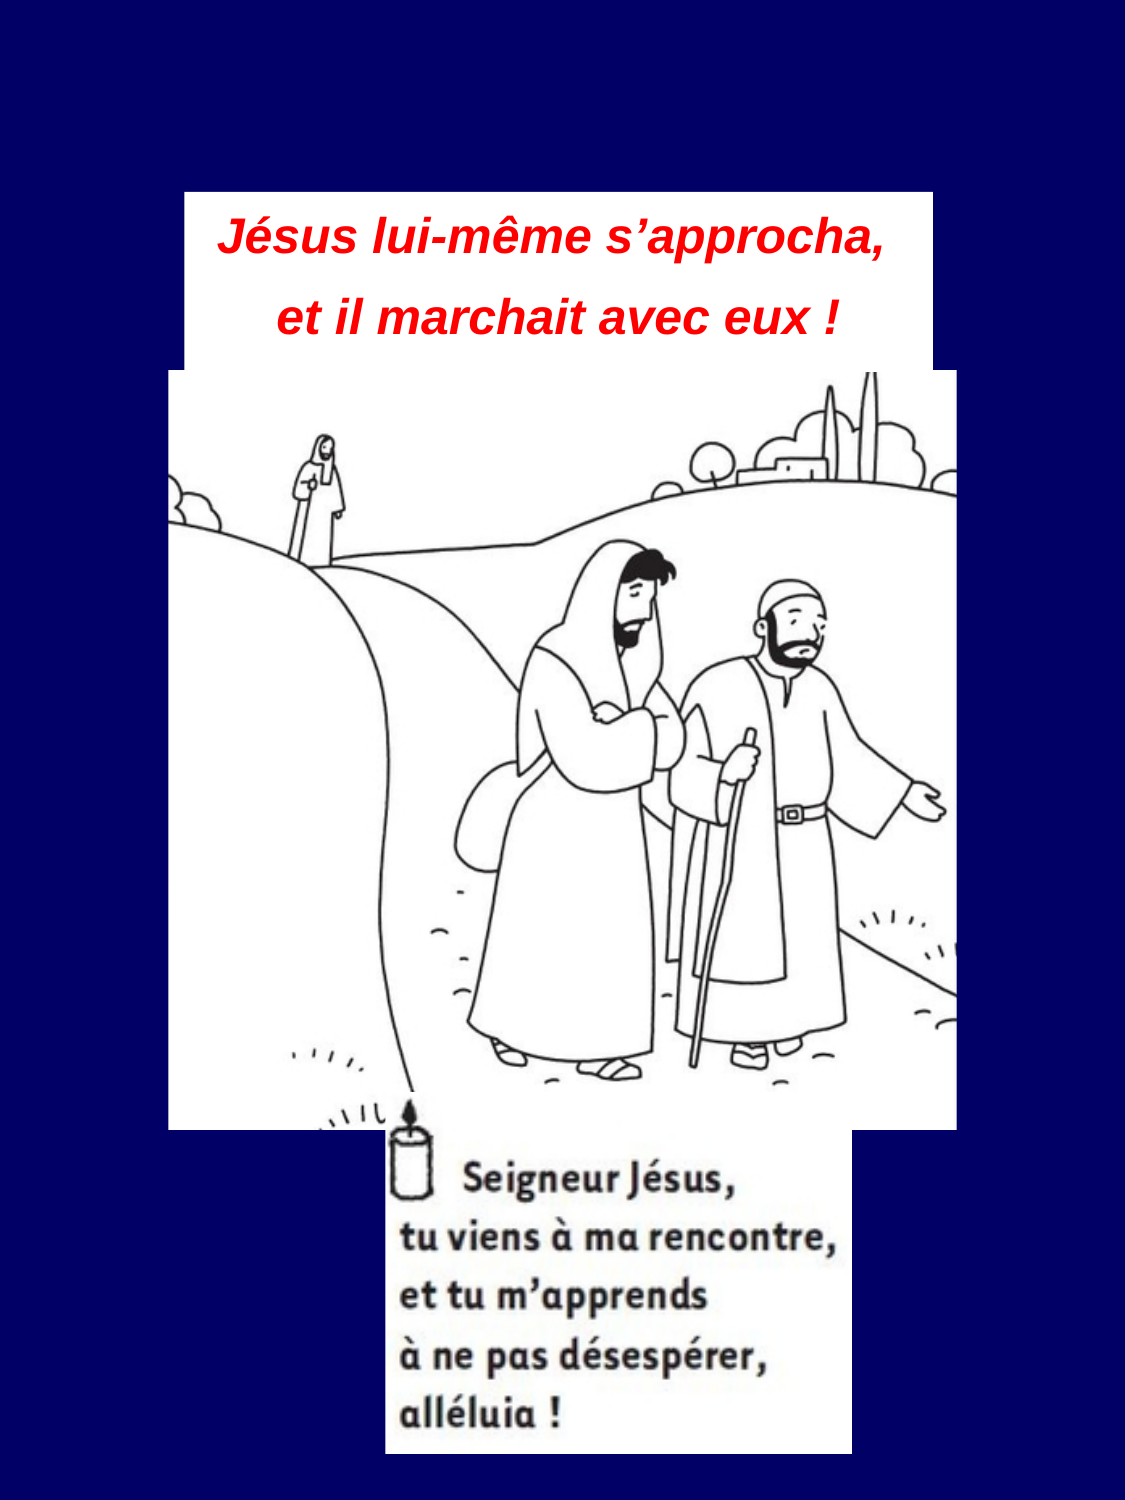

Jésus lui-même s’approcha,
et il marchait avec eux !